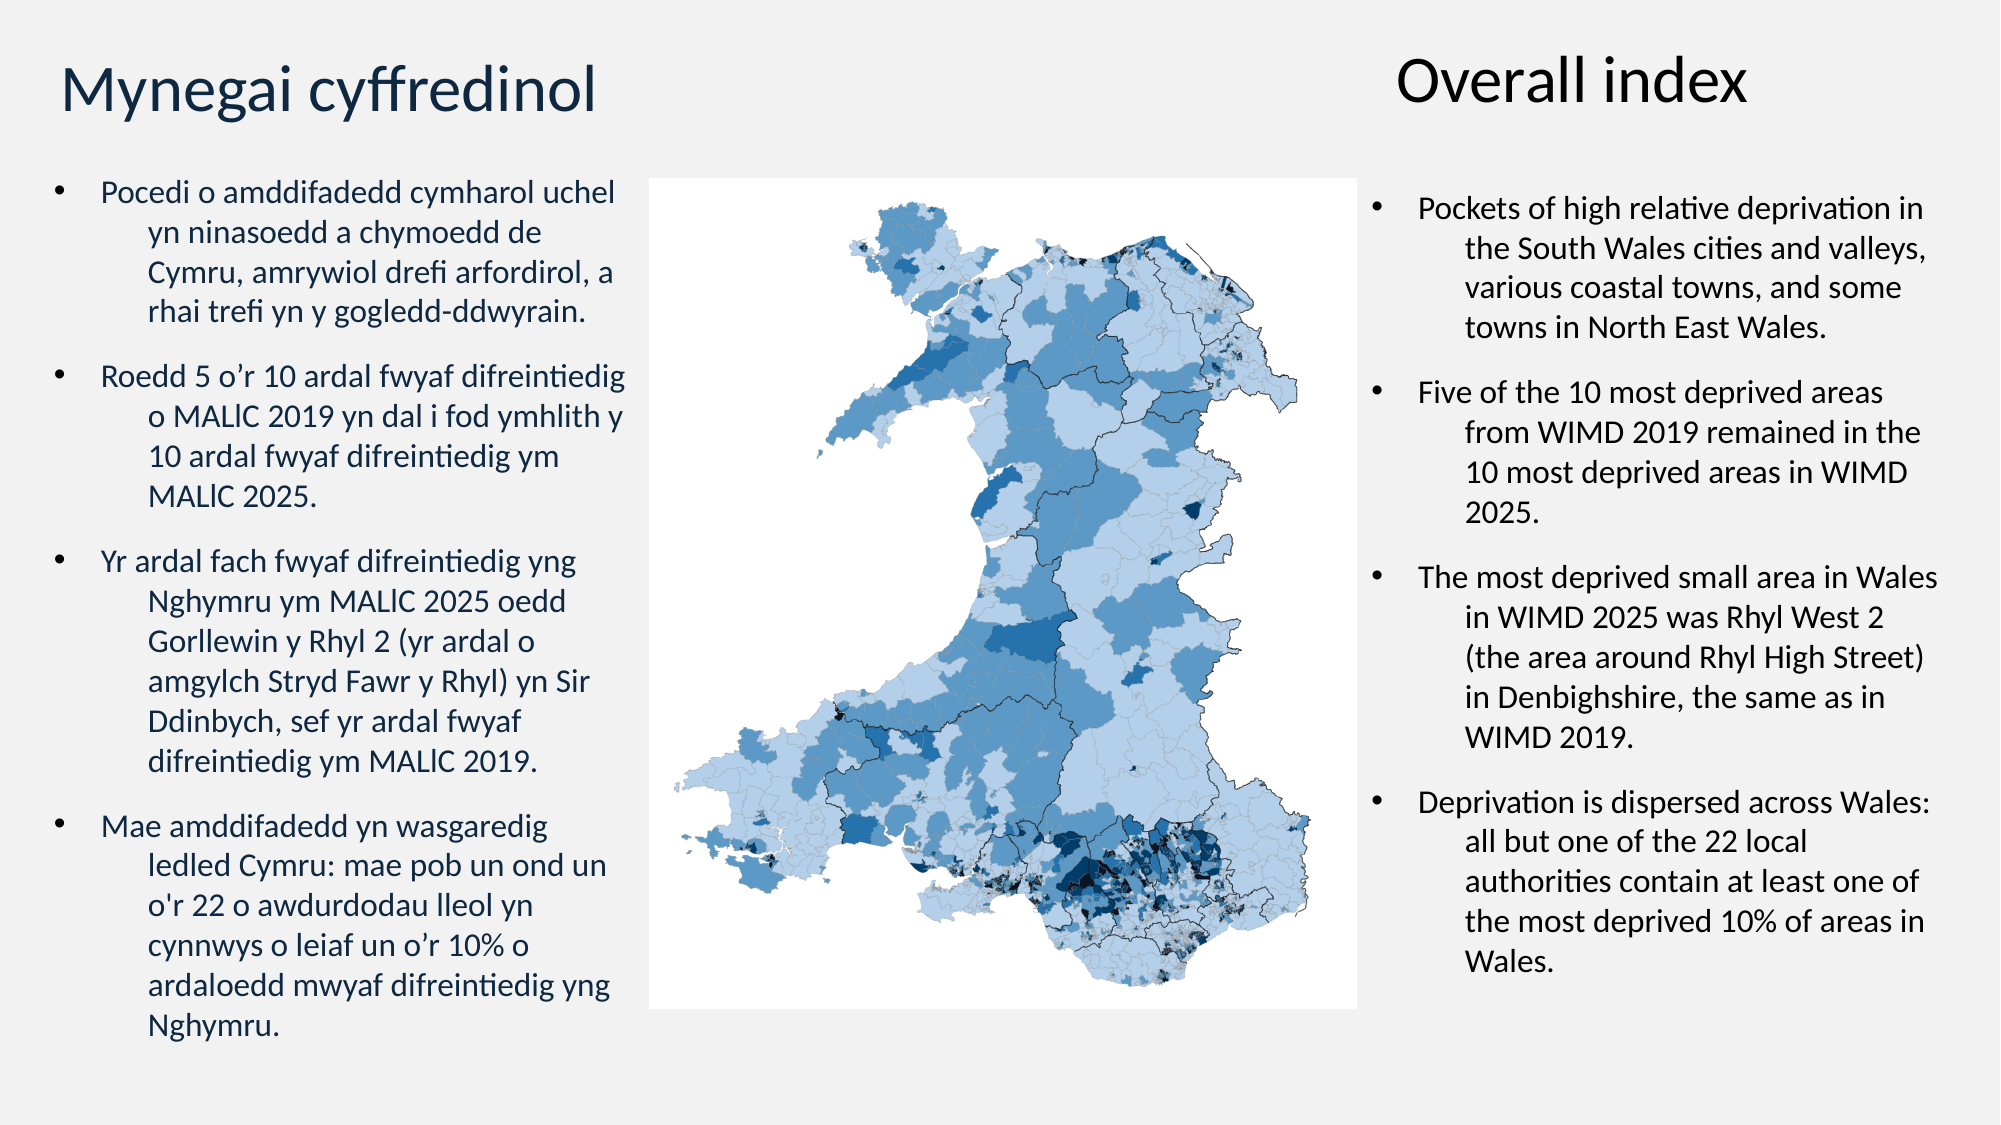

Mynegai cyffredinol
# Overall index
Pocedi o amddifadedd cymharol uchel yn ninasoedd a chymoedd de Cymru, amrywiol drefi arfordirol, a rhai trefi yn y gogledd-ddwyrain.
Roedd 5 o’r 10 ardal fwyaf difreintiedig o MALlC 2019 yn dal i fod ymhlith y 10 ardal fwyaf difreintiedig ym MALlC 2025.
Yr ardal fach fwyaf difreintiedig yng Nghymru ym MALlC 2025 oedd Gorllewin y Rhyl 2 (yr ardal o amgylch Stryd Fawr y Rhyl) yn Sir Ddinbych, sef yr ardal fwyaf difreintiedig ym MALlC 2019.
Mae amddifadedd yn wasgaredig ledled Cymru: mae pob un ond un o'r 22 o awdurdodau lleol yn cynnwys o leiaf un o’r 10% o ardaloedd mwyaf difreintiedig yng Nghymru.
Pockets of high relative deprivation in the South Wales cities and valleys, various coastal towns, and some towns in North East Wales.
Five of the 10 most deprived areas from WIMD 2019 remained in the 10 most deprived areas in WIMD 2025.
The most deprived small area in Wales in WIMD 2025 was Rhyl West 2 (the area around Rhyl High Street) in Denbighshire, the same as in WIMD 2019.
Deprivation is dispersed across Wales: all but one of the 22 local authorities contain at least one of the most deprived 10% of areas in Wales.